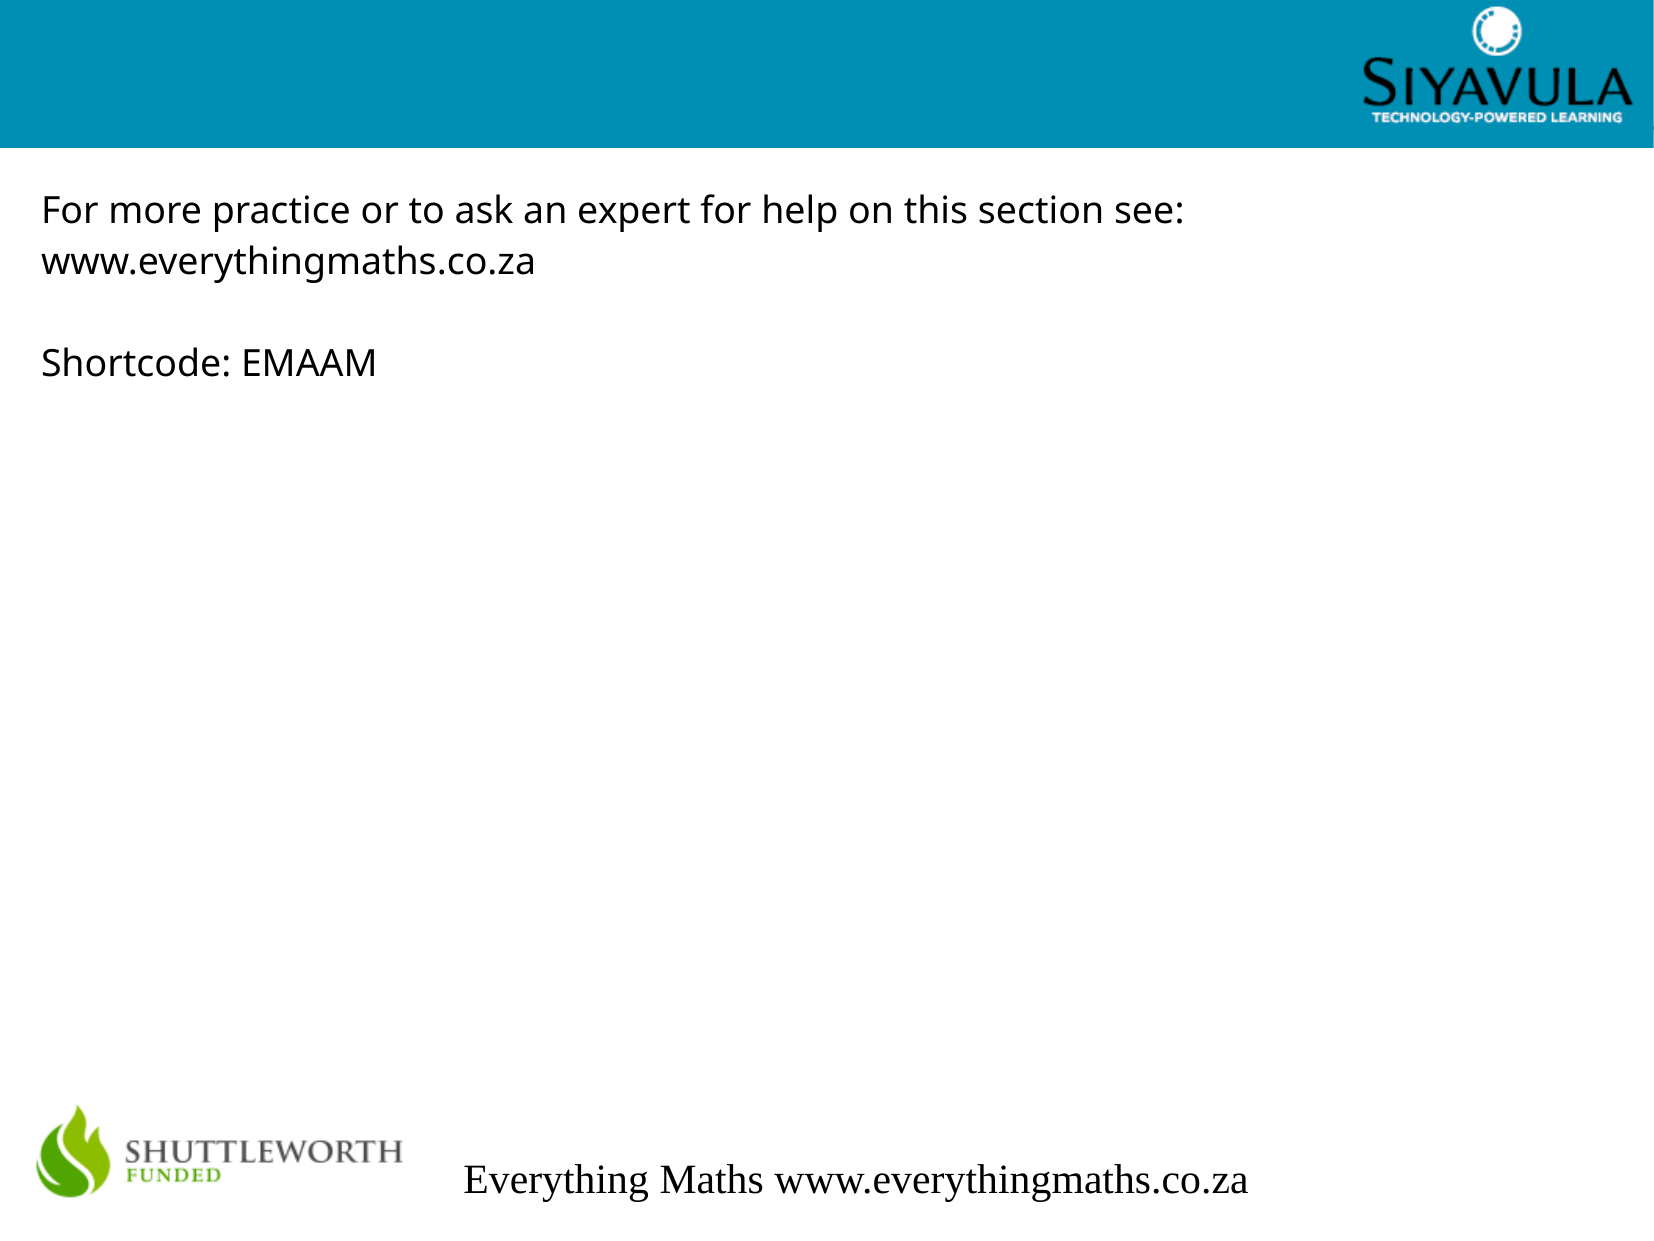

For more practice or to ask an expert for help on this section see:
www.everythingmaths.co.za
Shortcode: EMAAM
Everything Maths www.everythingmaths.co.za